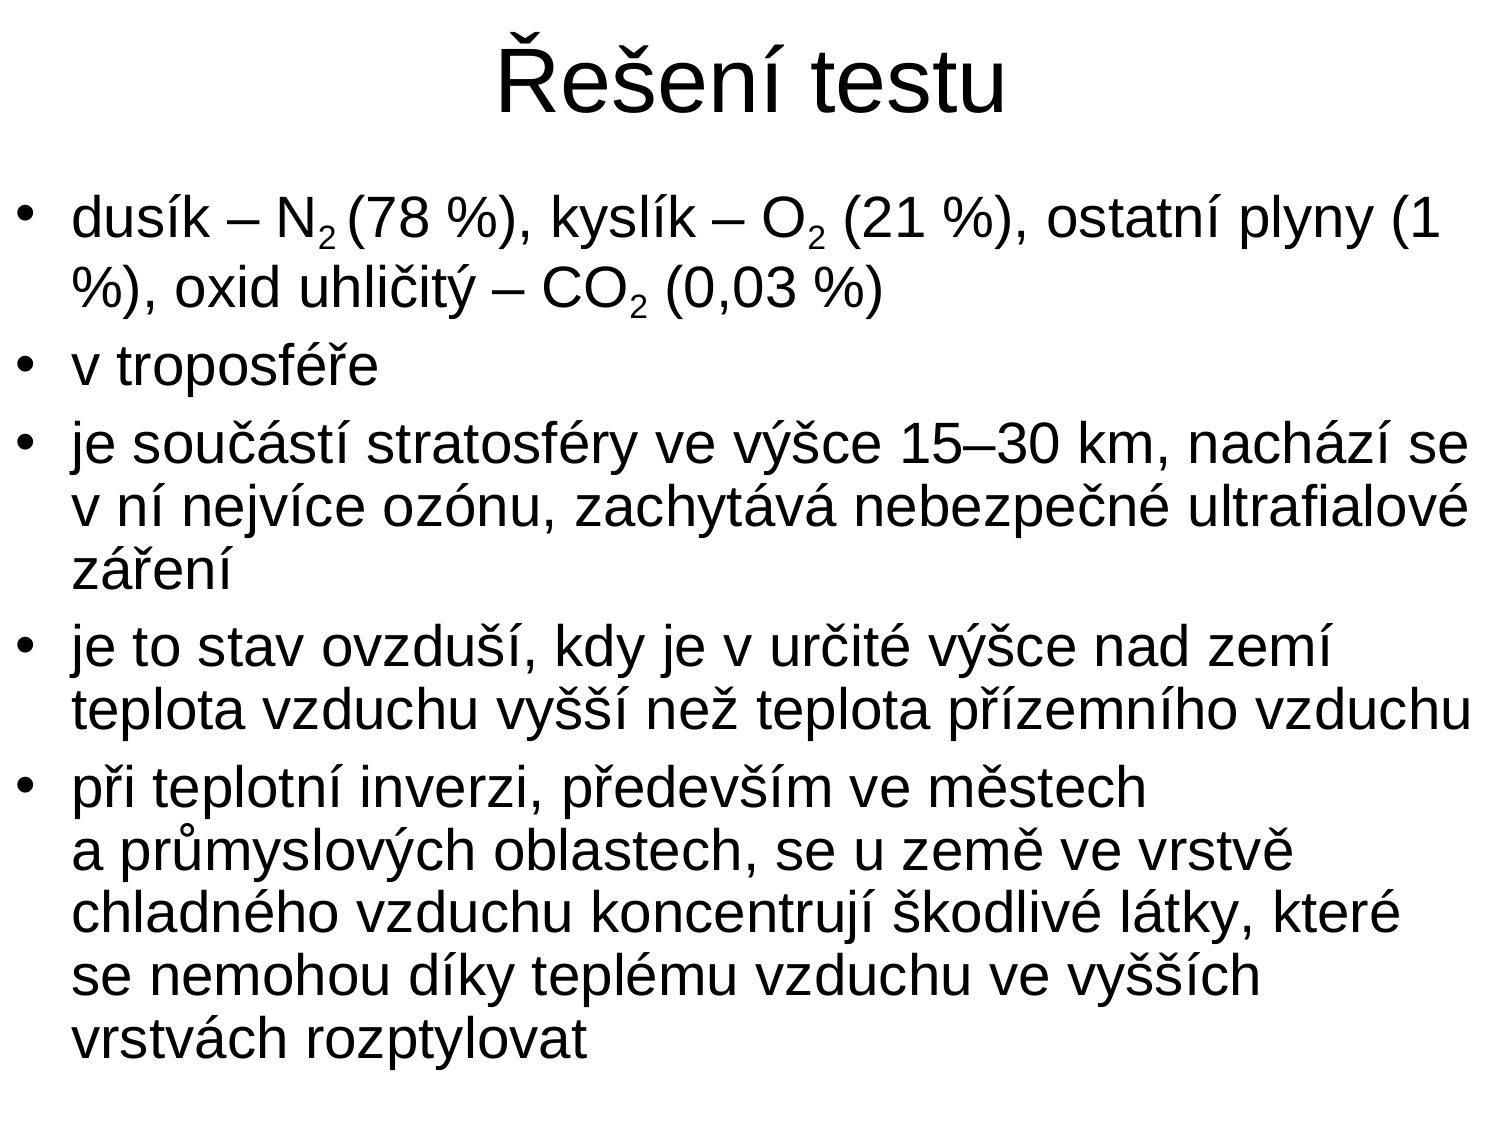

# Řešení testu
dusík – N2 (78 %), kyslík – O2 (21 %), ostatní plyny (1 %), oxid uhličitý – CO2 (0,03 %)
v troposféře
je součástí stratosféry ve výšce 15–30 km, nachází se v ní nejvíce ozónu, zachytává nebezpečné ultrafialové záření
je to stav ovzduší, kdy je v určité výšce nad zemí teplota vzduchu vyšší než teplota přízemního vzduchu
při teplotní inverzi, především ve městech a průmyslových oblastech, se u země ve vrstvě chladného vzduchu koncentrují škodlivé látky, které se nemohou díky teplému vzduchu ve vyšších vrstvách rozptylovat